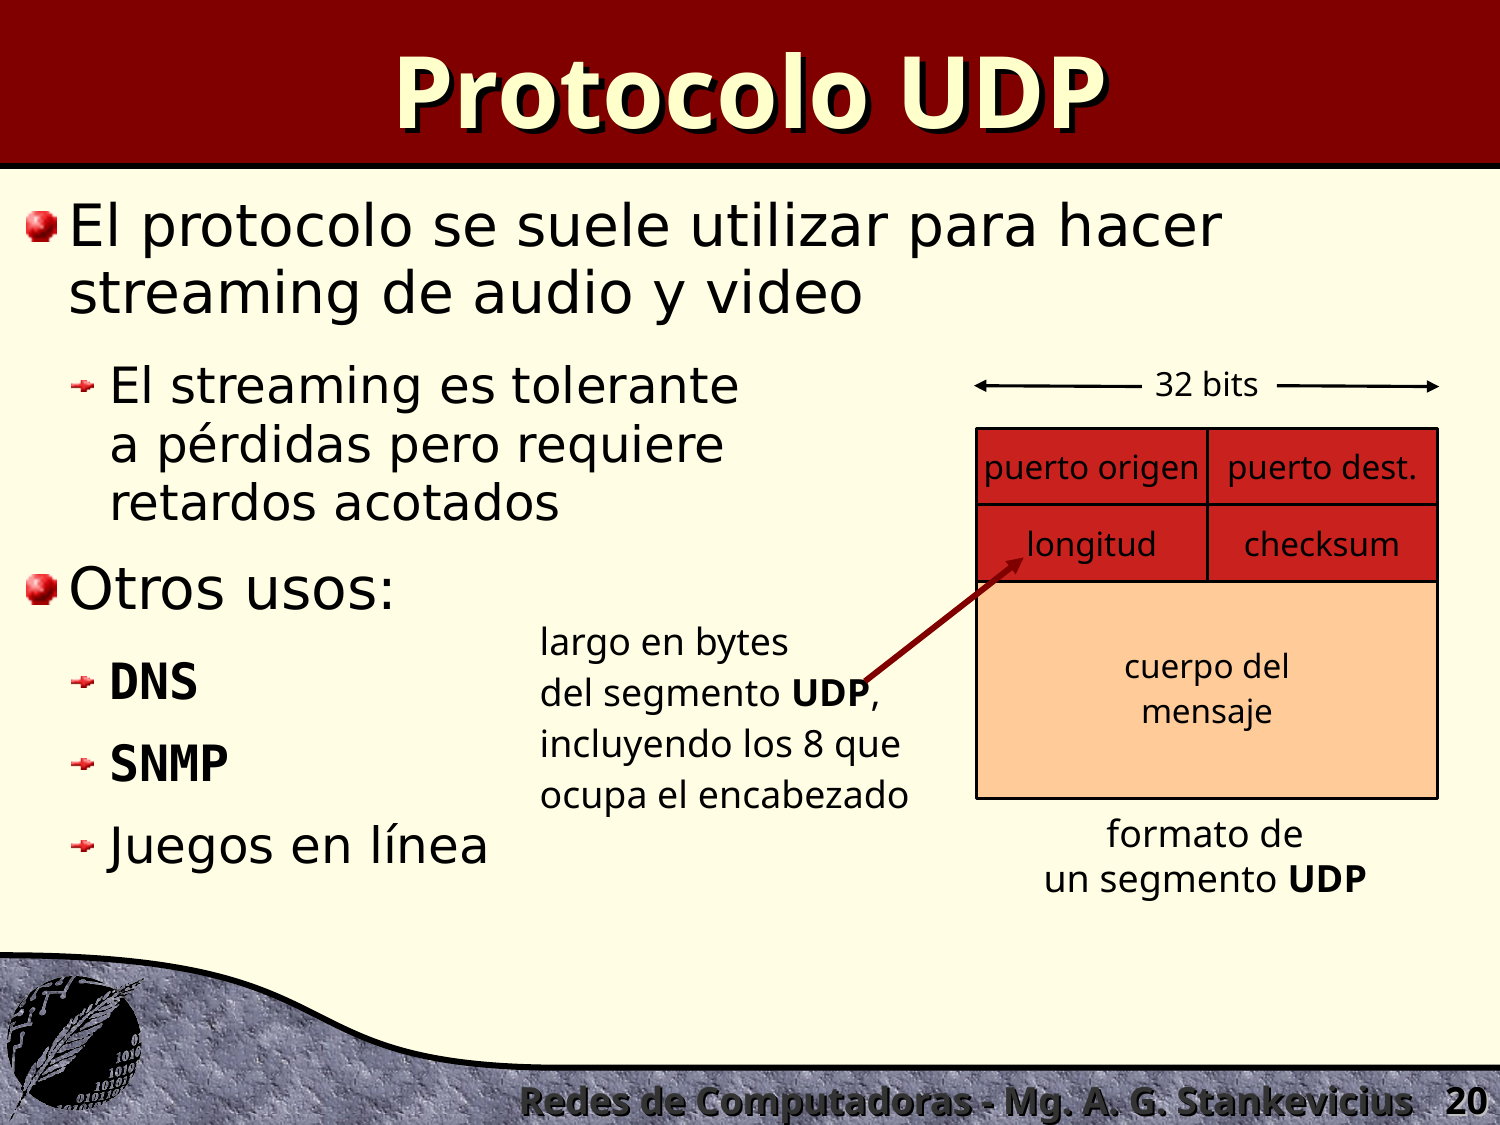

# Protocolo UDP
El protocolo se suele utilizar para hacer streaming de audio y video
El streaming es tolerante
a pérdidas pero requiere
retardos acotados
Otros usos:
DNS
SNMP
Juegos en línea
32 bits
puerto origen
puerto dest.
longitud
checksum
cuerpo del
mensaje
largo en bytes
del segmento UDP,
incluyendo los 8 que
ocupa el encabezado
formato de
un segmento UDP
20